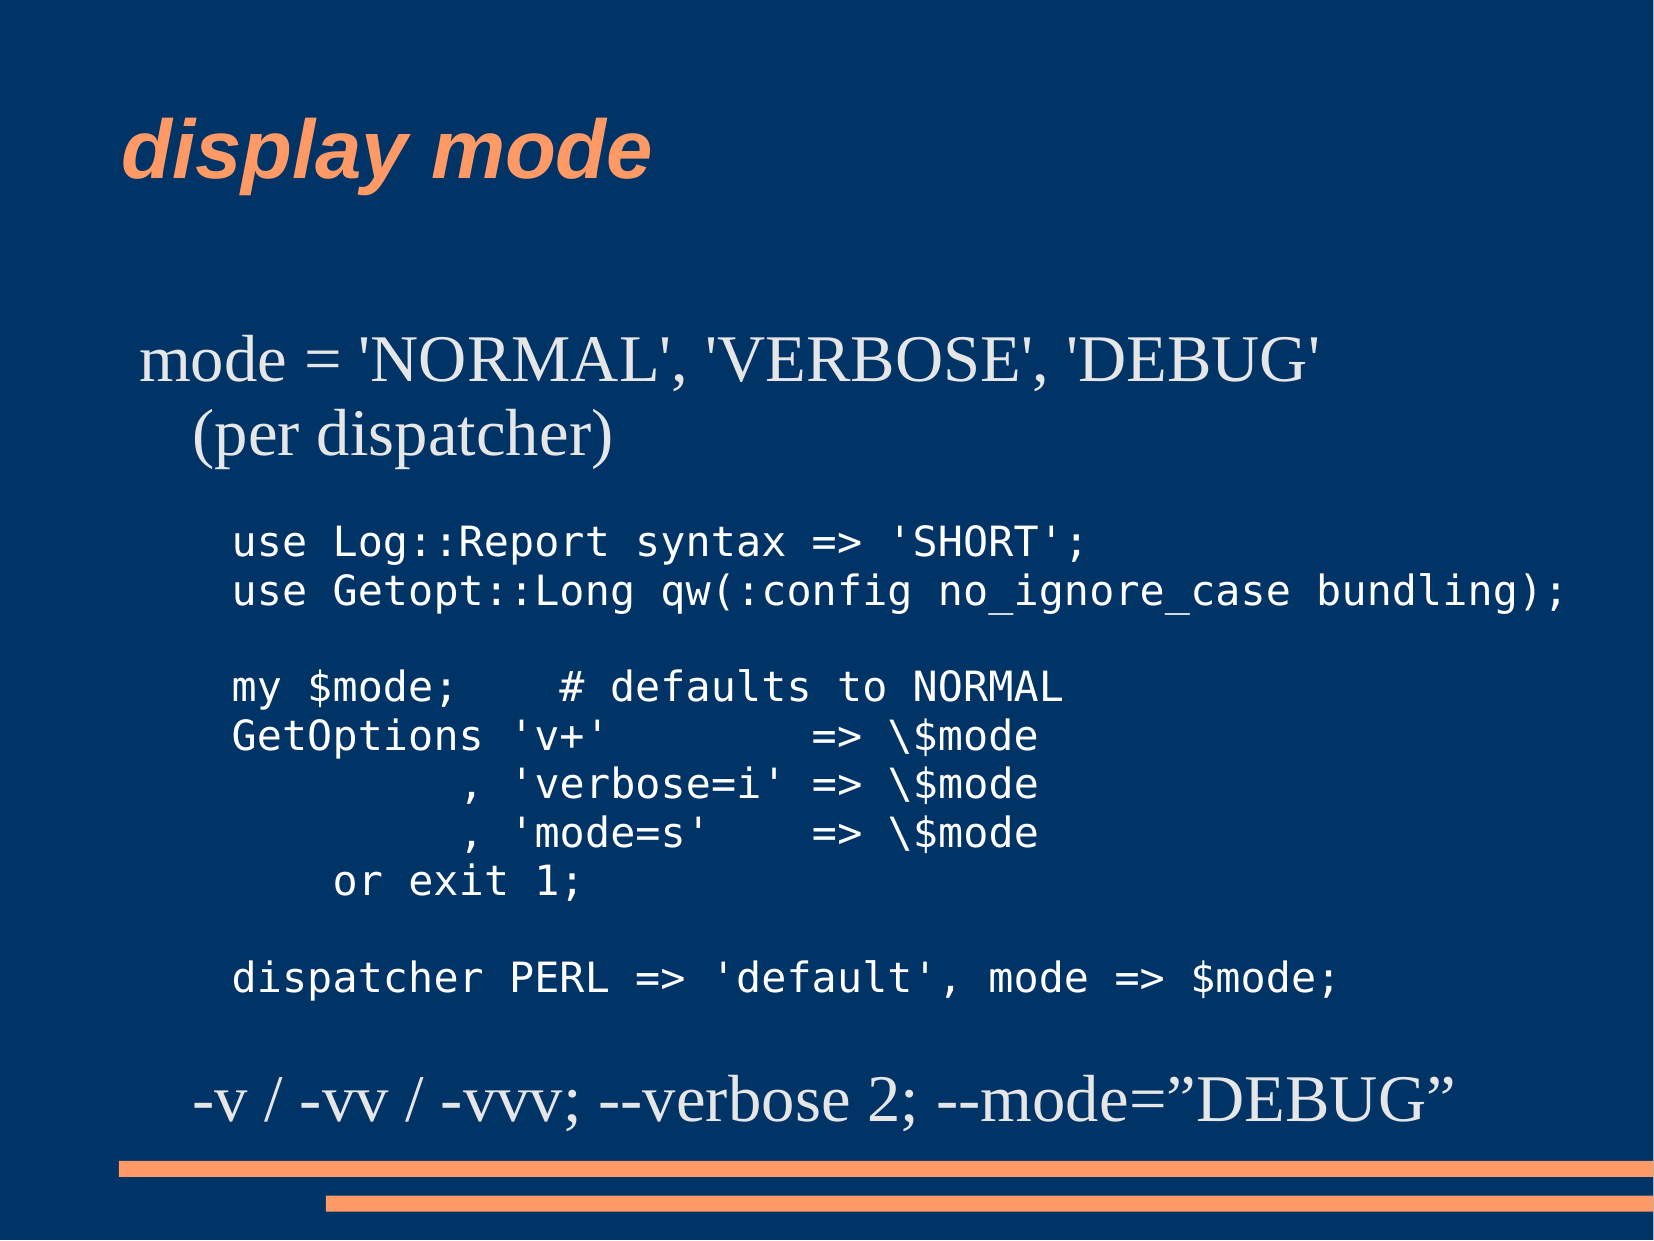

# display mode
mode = 'NORMAL', 'VERBOSE', 'DEBUG'
(per dispatcher)
-v / -vv / -vvv; --verbose 2; --mode=”DEBUG”
use Log::Report syntax => 'SHORT';
use Getopt::Long qw(:config no_ignore_case bundling);
my $mode; # defaults to NORMAL
GetOptions 'v+' => \$mode
 , 'verbose=i' => \$mode
 , 'mode=s' => \$mode
 or exit 1;
dispatcher PERL => 'default', mode => $mode;